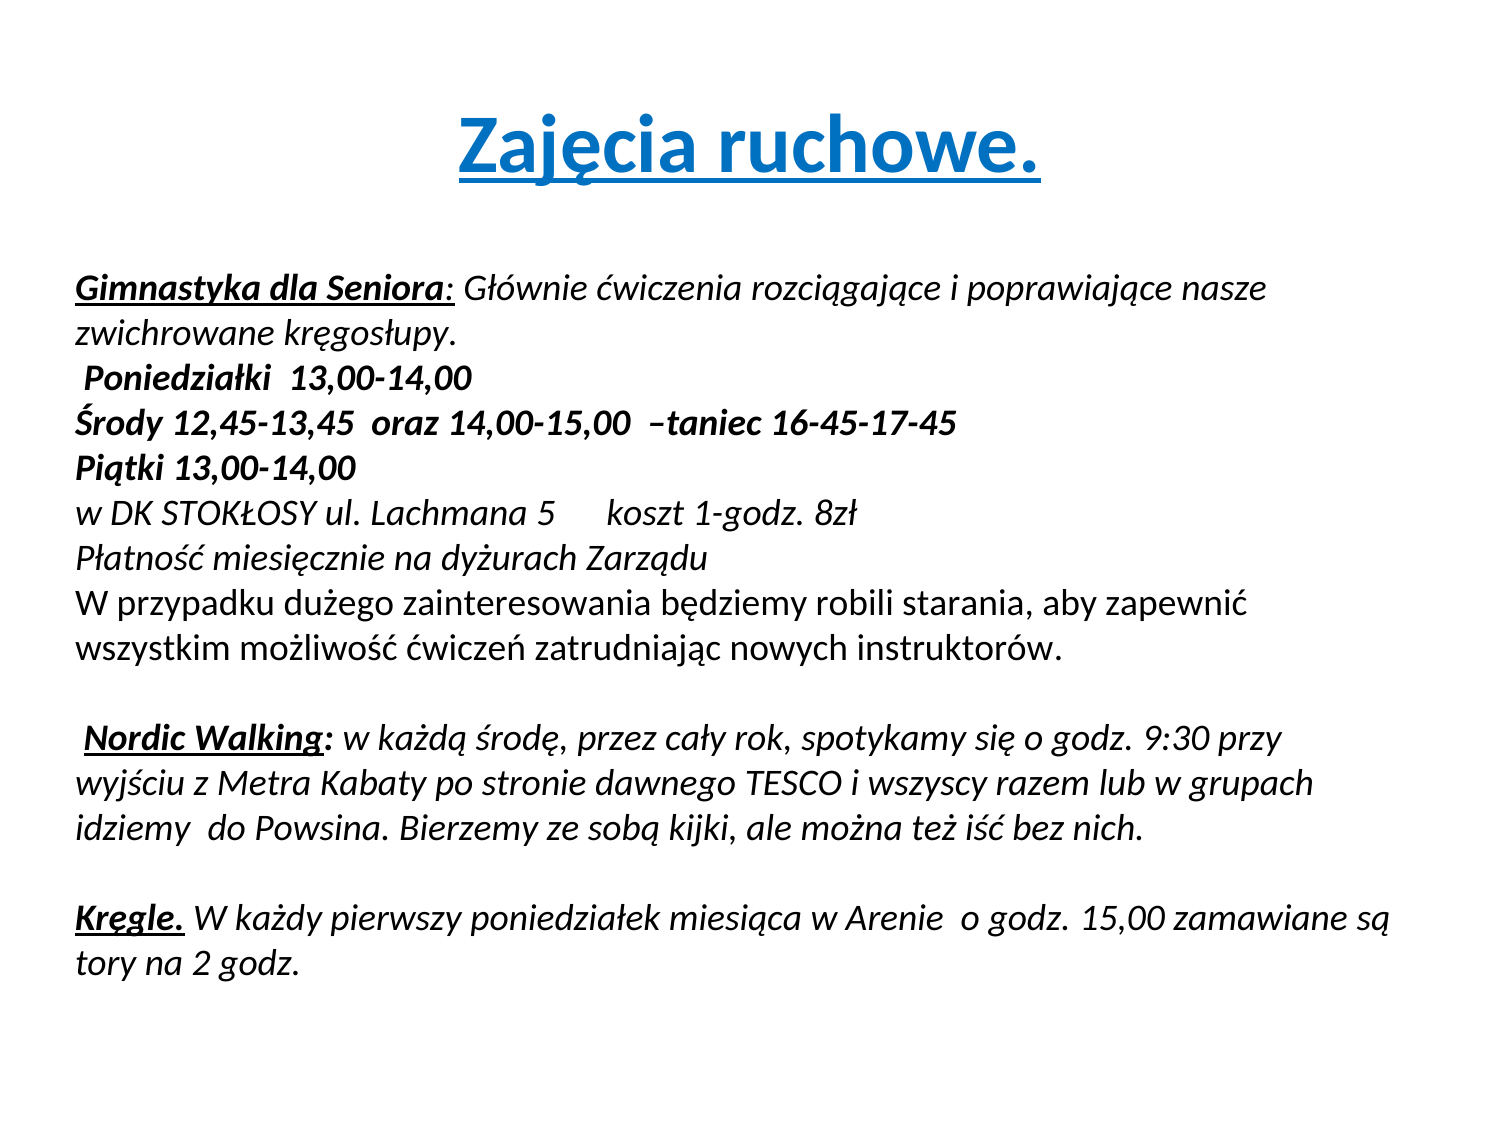

# Zajęcia ruchowe.
Gimnastyka dla Seniora: Głównie ćwiczenia rozciągające i poprawiające nasze zwichrowane kręgosłupy.
 Poniedziałki 13,00-14,00
Środy 12,45-13,45 oraz 14,00-15,00 –taniec 16-45-17-45
Piątki 13,00-14,00
w DK STOKŁOSY ul. Lachmana 5      koszt 1-godz. 8zł
Płatność miesięcznie na dyżurach Zarządu
W przypadku dużego zainteresowania będziemy robili starania, aby zapewnić wszystkim możliwość ćwiczeń zatrudniając nowych instruktorów.
 Nordic Walking: w każdą środę, przez cały rok, spotykamy się o godz. 9:30 przy wyjściu z Metra Kabaty po stronie dawnego TESCO i wszyscy razem lub w grupach idziemy  do Powsina. Bierzemy ze sobą kijki, ale można też iść bez nich.
Kręgle. W każdy pierwszy poniedziałek miesiąca w Arenie  o godz. 15,00 zamawiane są tory na 2 godz.